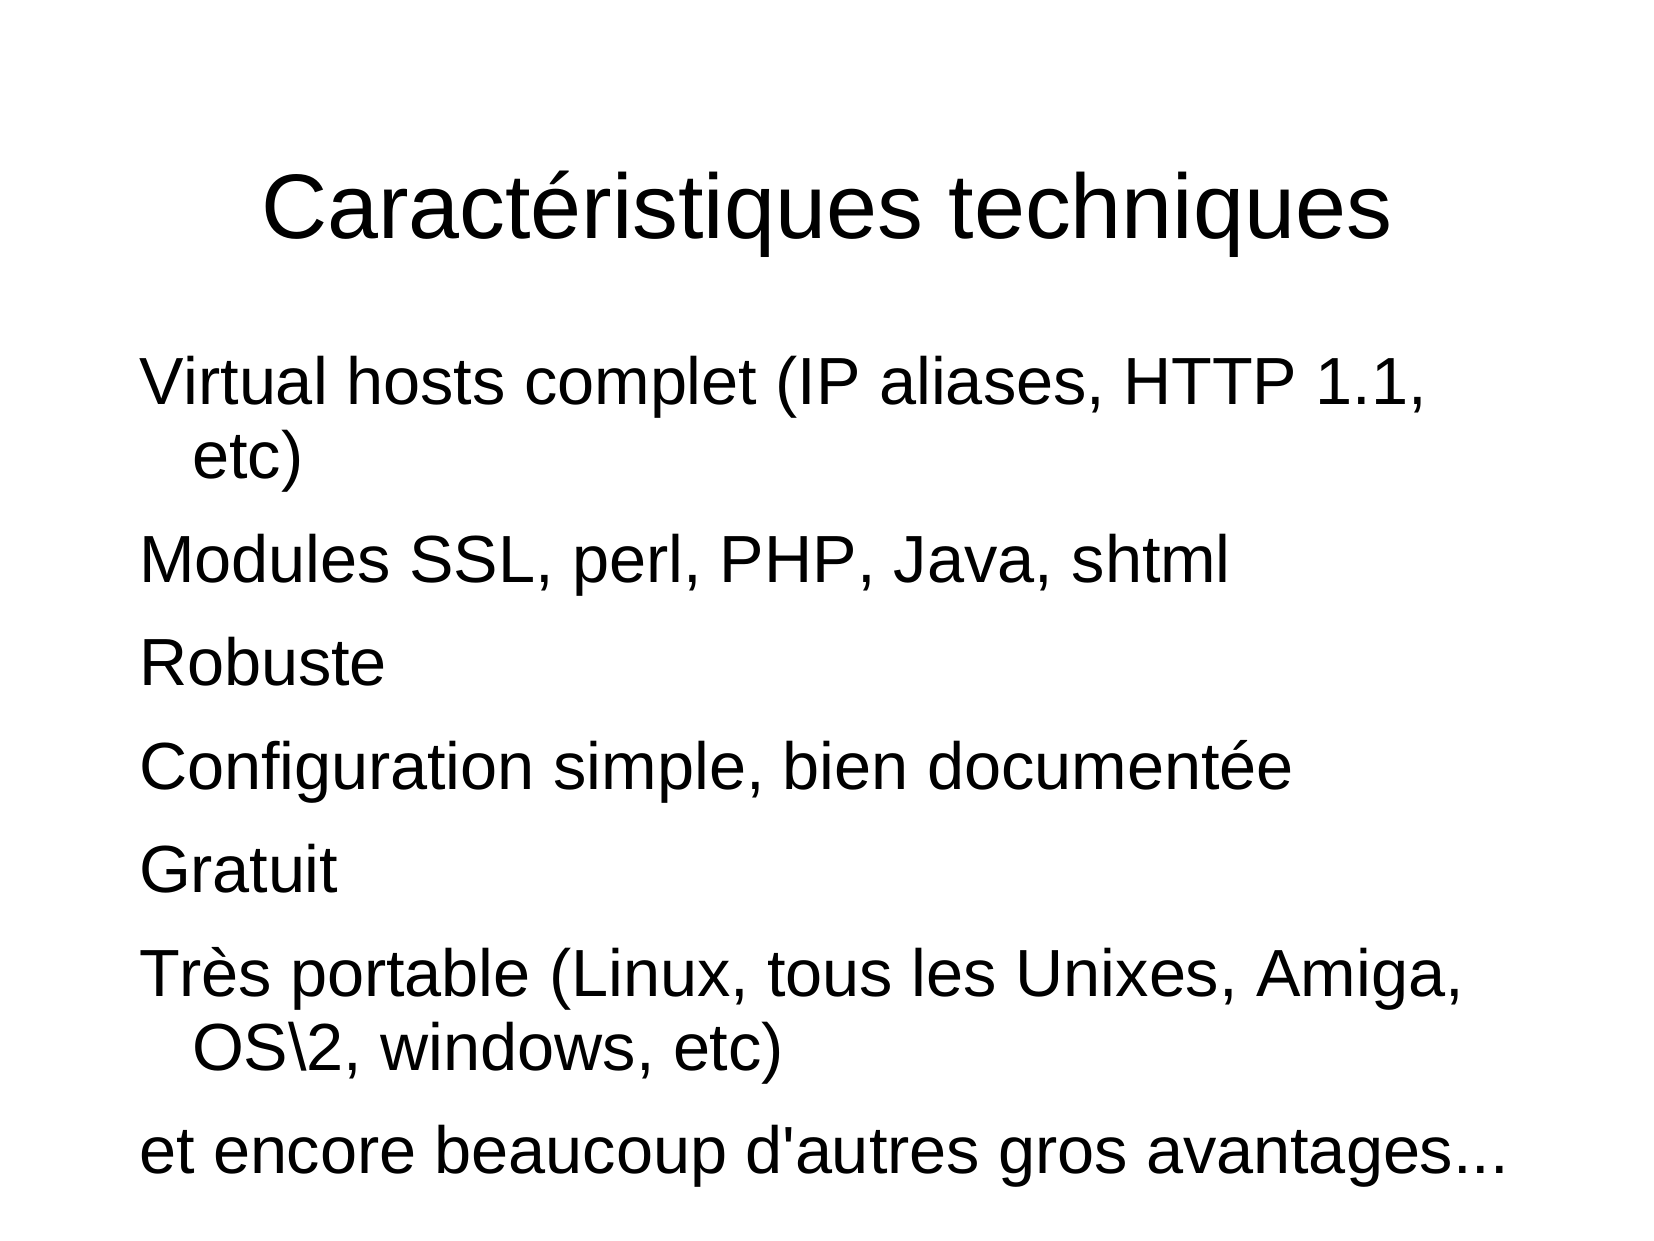

# Caractéristiques techniques
Virtual hosts complet (IP aliases, HTTP 1.1, etc)
Modules SSL, perl, PHP, Java, shtml
Robuste
Configuration simple, bien documentée
Gratuit
Très portable (Linux, tous les Unixes, Amiga, OS\2, windows, etc)
et encore beaucoup d'autres gros avantages...